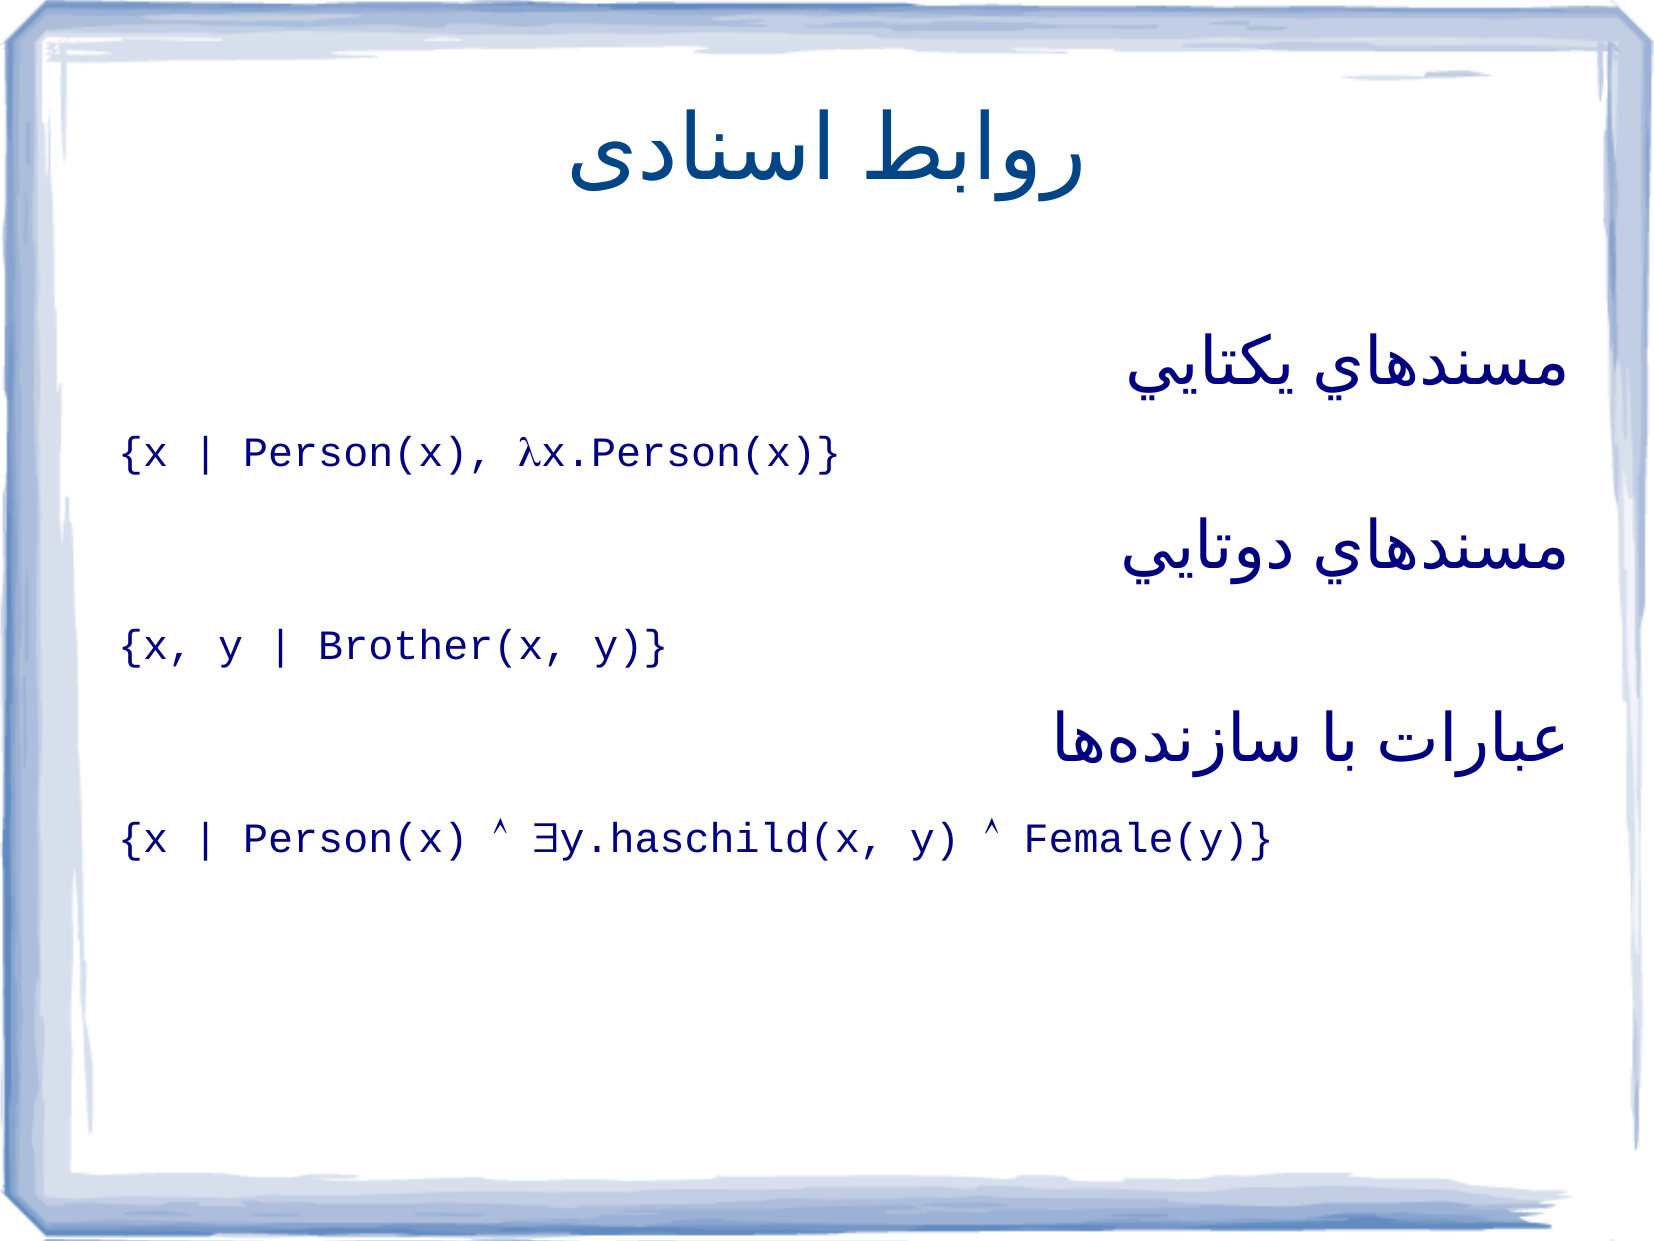

# روابط اسنادی
مسندهاي يكتايي
{x | Person(x), x.Person(x)}
مسندهاي دوتايي
{x, y | Brother(x, y)}
عبارات با سازنده‌ها
{x | Person(x)  y.haschild(x, y)  Female(y)}